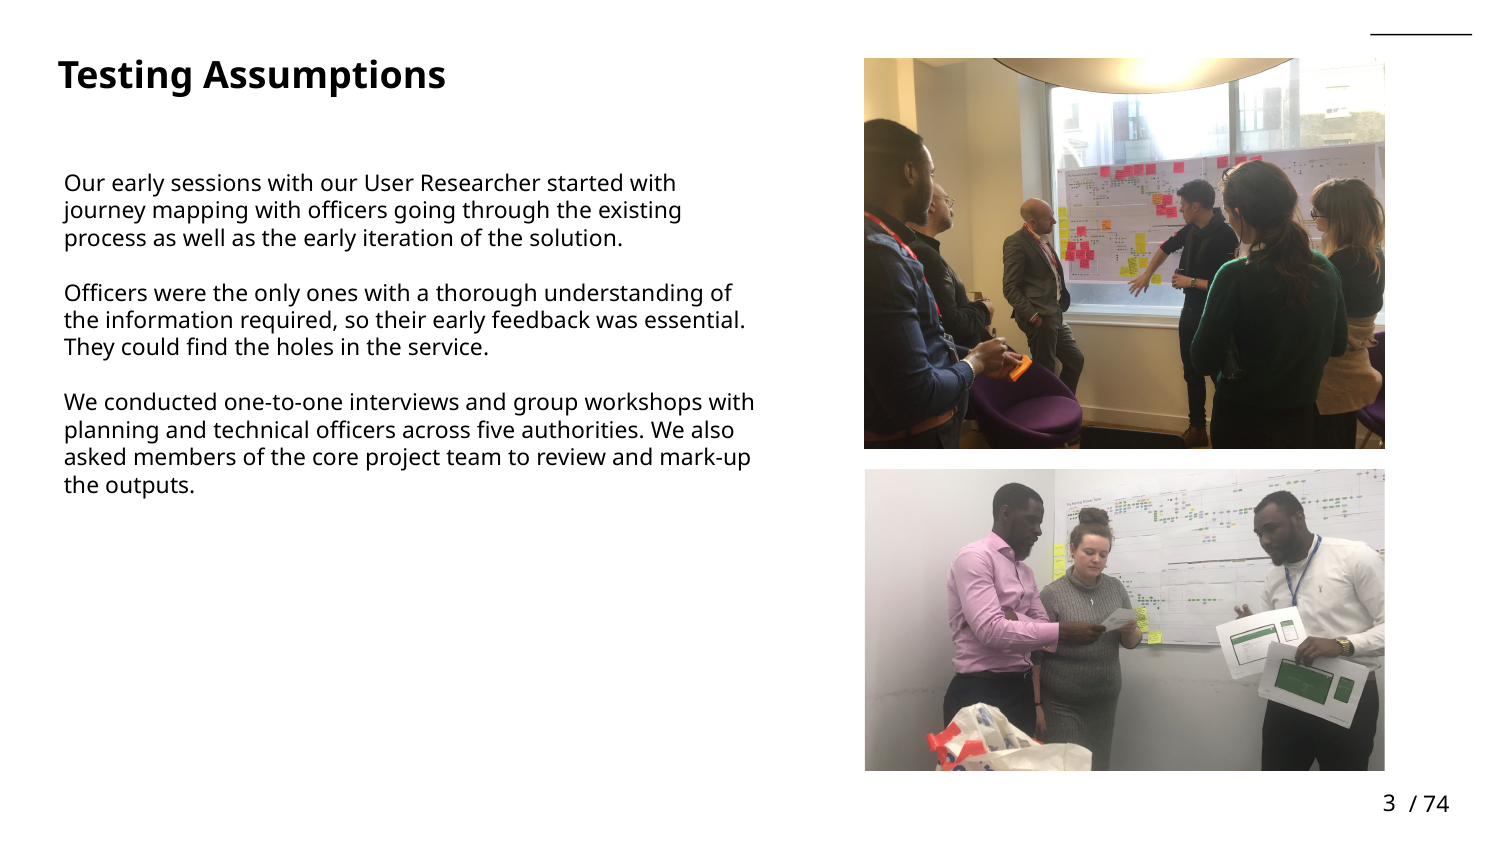

Testing Assumptions
# Our early sessions with our User Researcher started with journey mapping with officers going through the existing process as well as the early iteration of the solution. Officers were the only ones with a thorough understanding of the information required, so their early feedback was essential. They could find the holes in the service. We conducted one-to-one interviews and group workshops with planning and technical officers across five authorities. We also asked members of the core project team to review and mark-up the outputs.